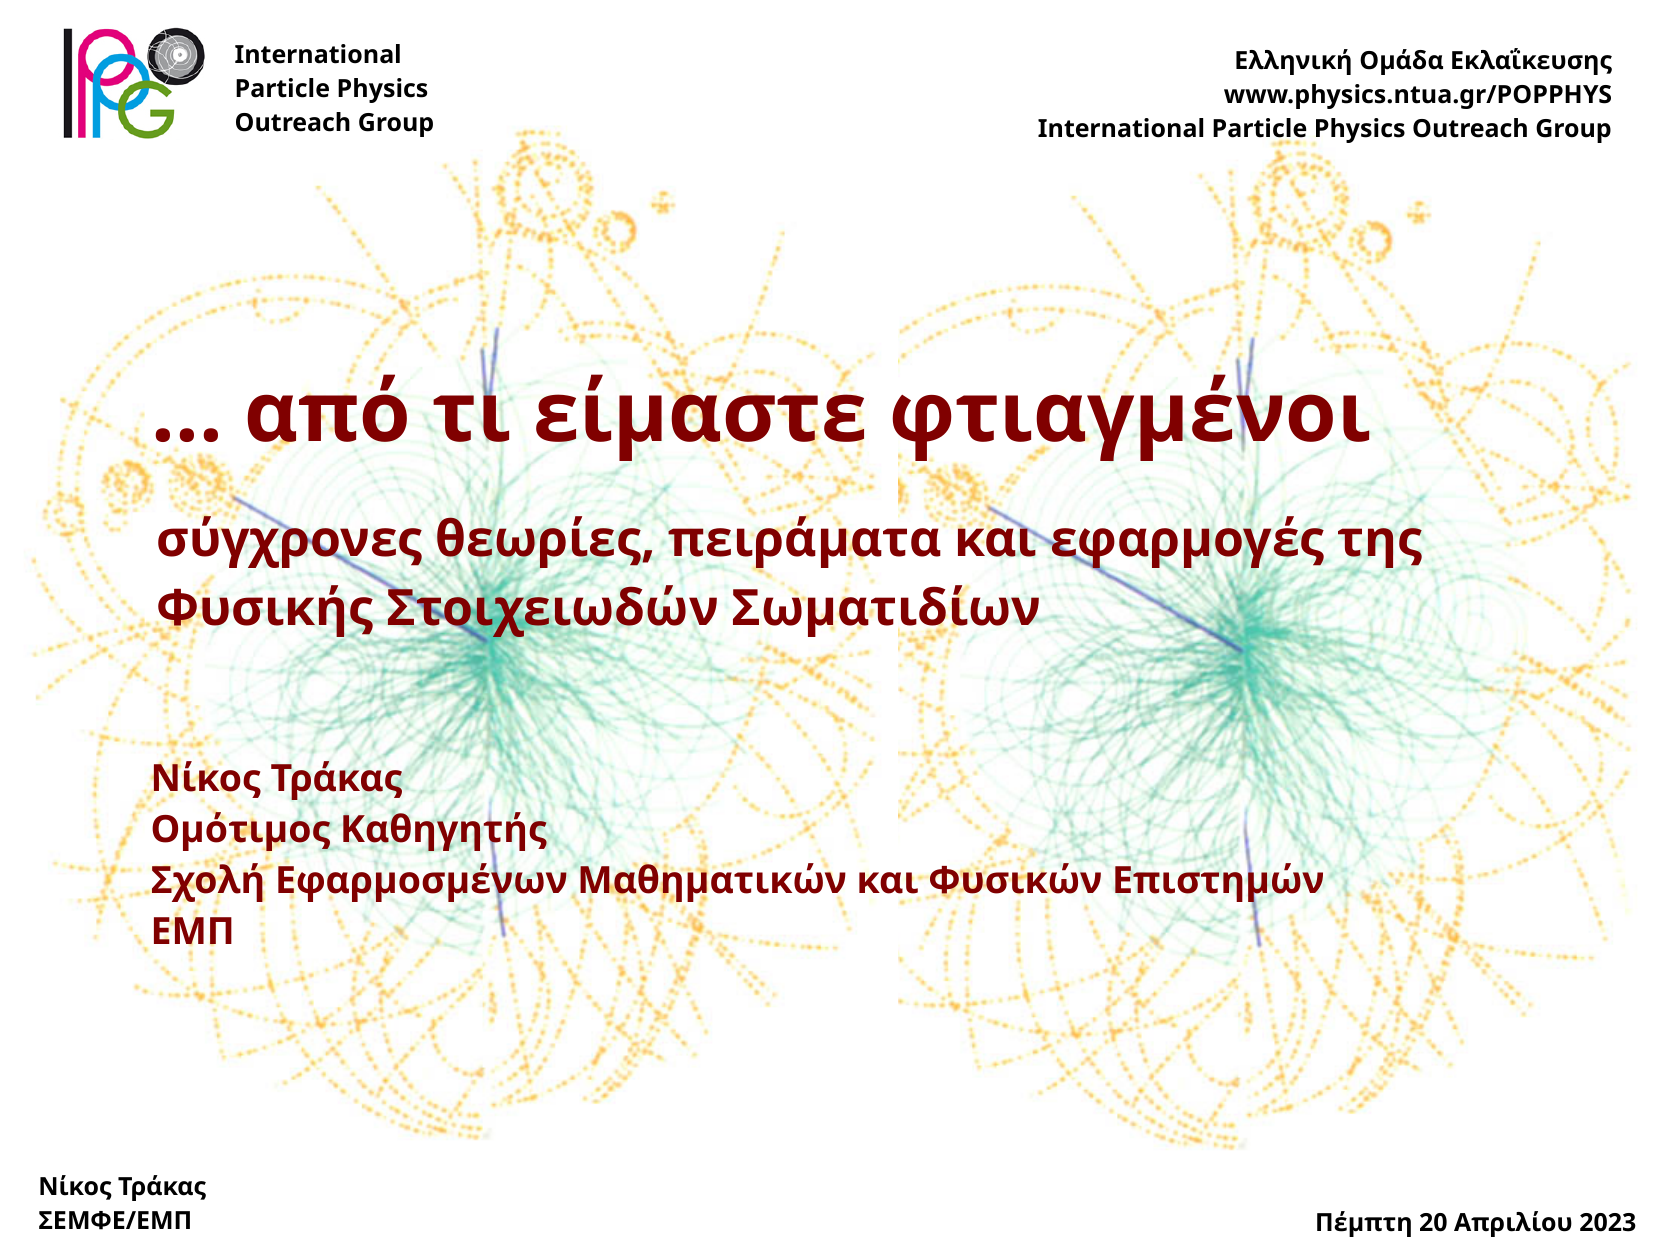

... από τι είμαστε φτιαγμένοι
σύγχρονες θεωρίες, πειράματα και εφαρμογές της
Φυσικής Στοιχειωδών Σωματιδίων
Νίκος Τράκας
Ομότιμος Καθηγητής
Σχολή Εφαρμοσμένων Μαθηματικών και Φυσικών Επιστημών
ΕΜΠ